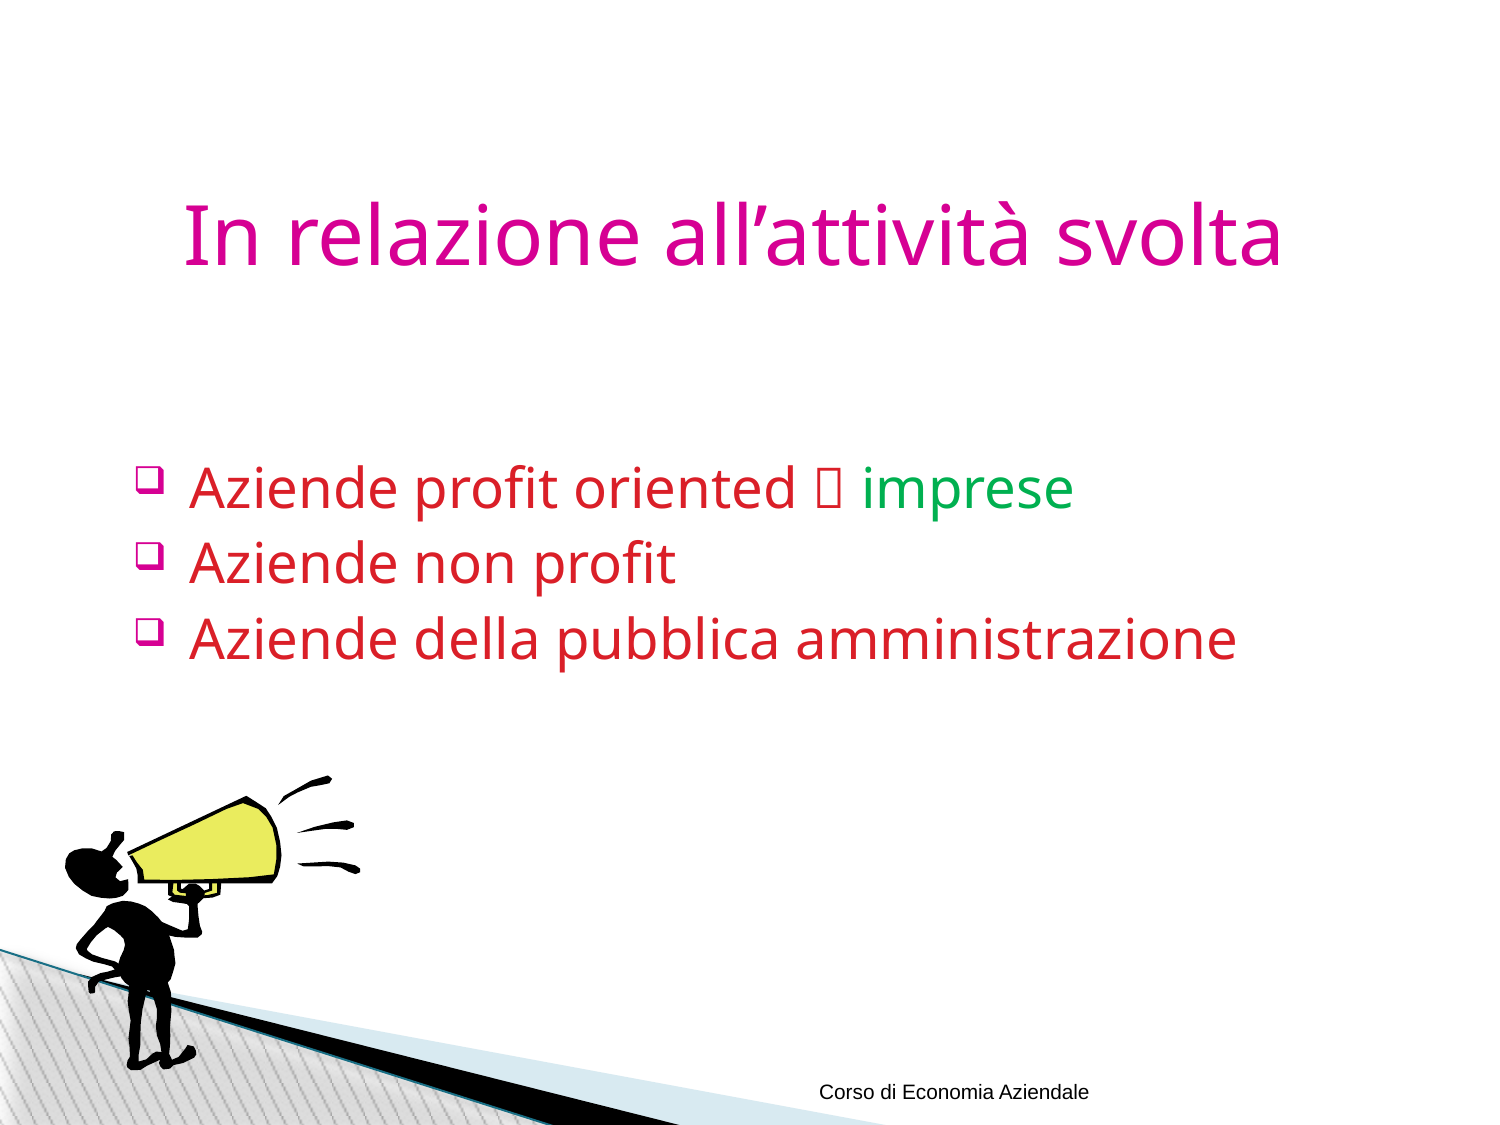

In relazione all’attività svolta
# Aziende profit oriented  imprese
 Aziende non profit
 Aziende della pubblica amministrazione
Corso di Economia Aziendale